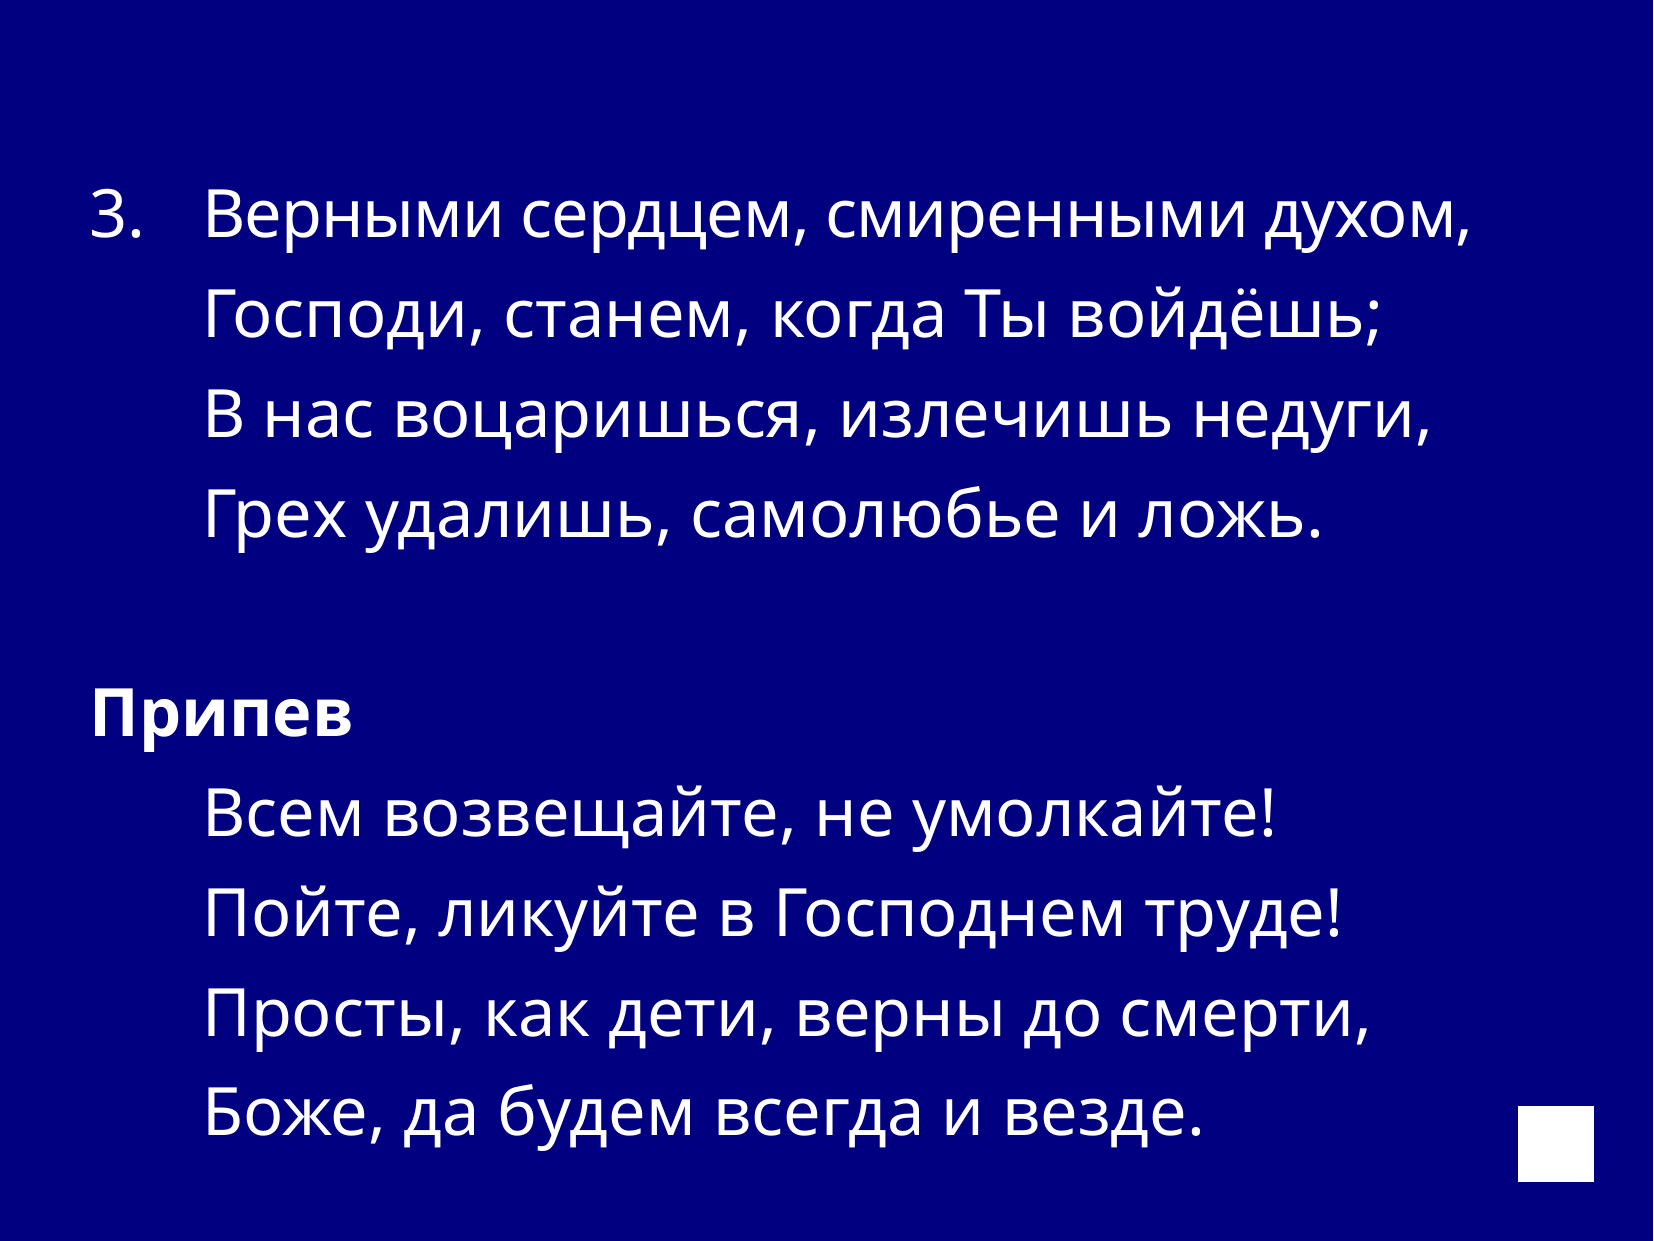

3.	Верными сердцем, смиренными духом,
	Господи, станем, когда Ты войдёшь;
	В нас воцаришься, излечишь недуги,
	Грех удалишь, самолюбье и ложь.
Припев
	Всем возвещайте, не умолкайте!
	Пойте, ликуйте в Господнем труде!
	Просты, как дети, верны до смерти,
	Боже, да будем всегда и везде.